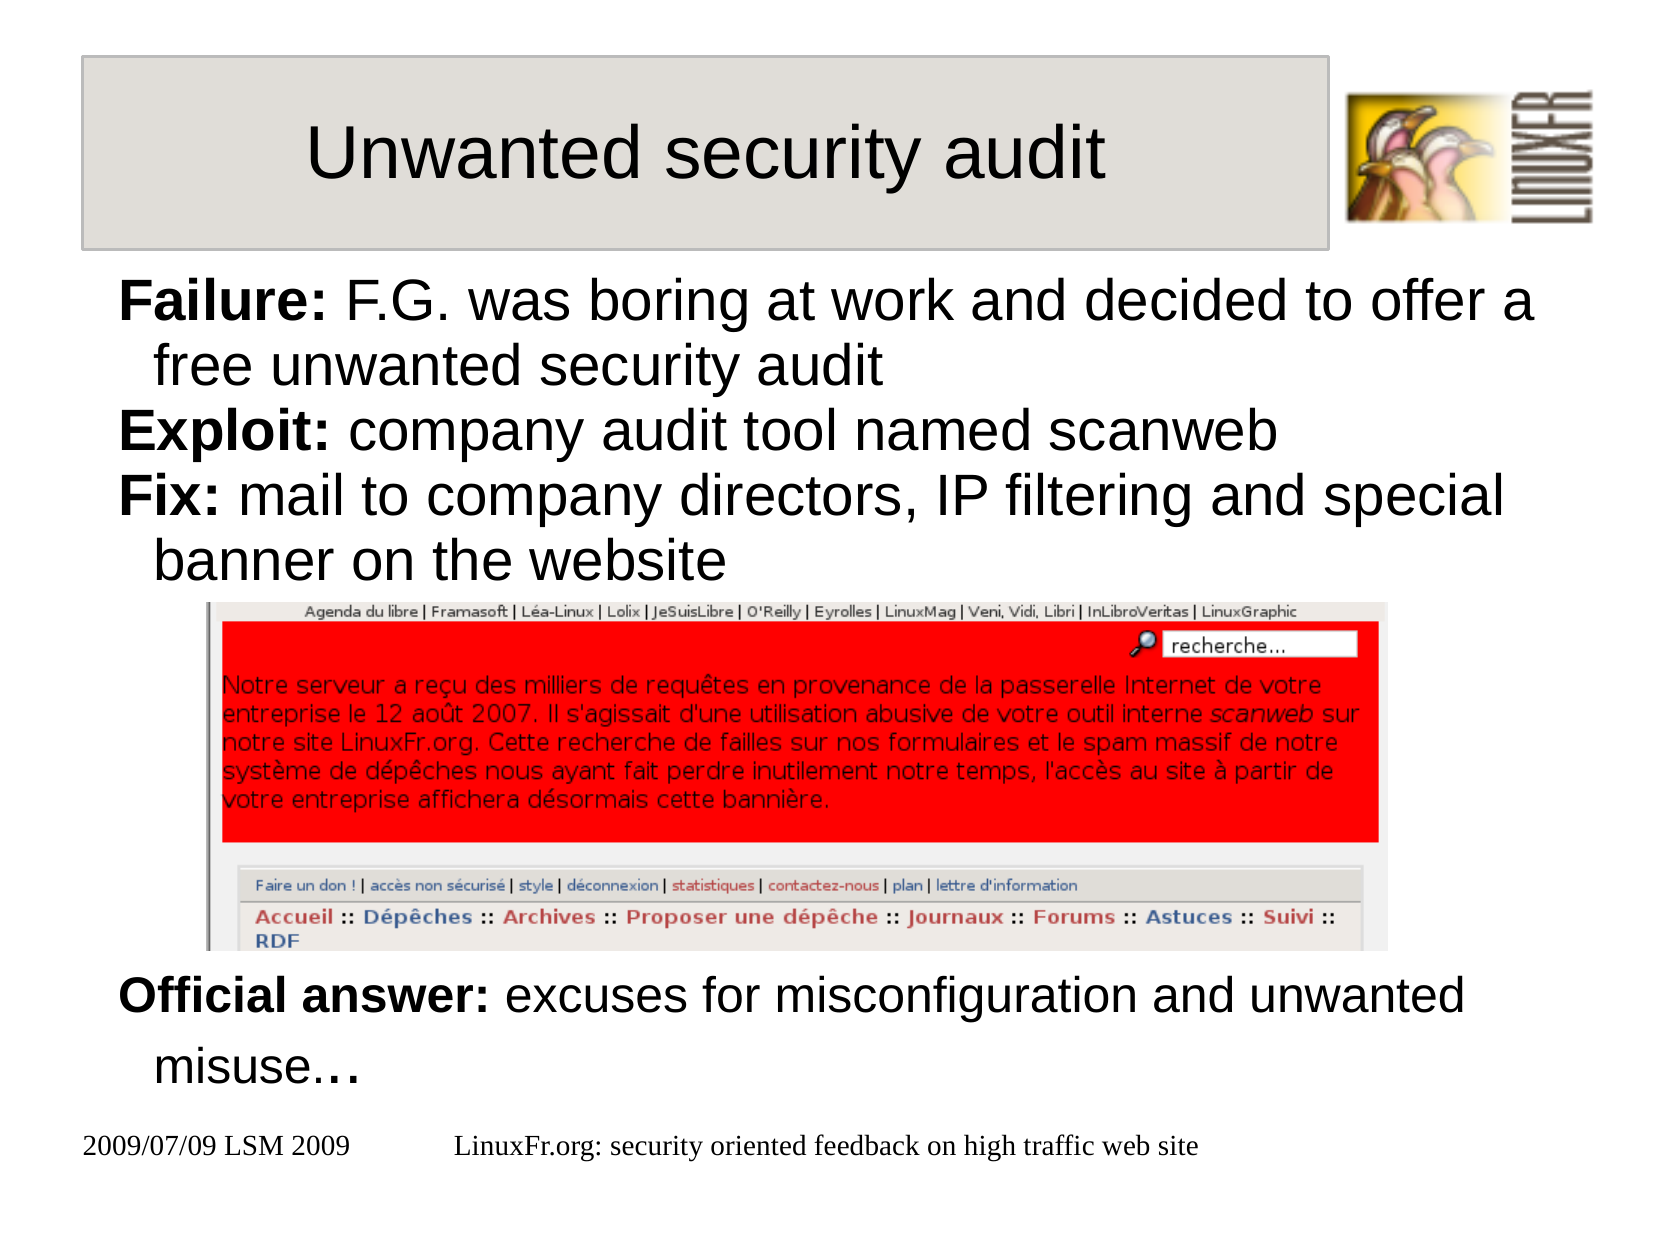

# Unwanted security audit
Failure: F.G. was boring at work and decided to offer a free unwanted security audit
Exploit: company audit tool named scanweb
Fix: mail to company directors, IP filtering and special banner on the website
Official answer: excuses for misconfiguration and unwanted misuse...